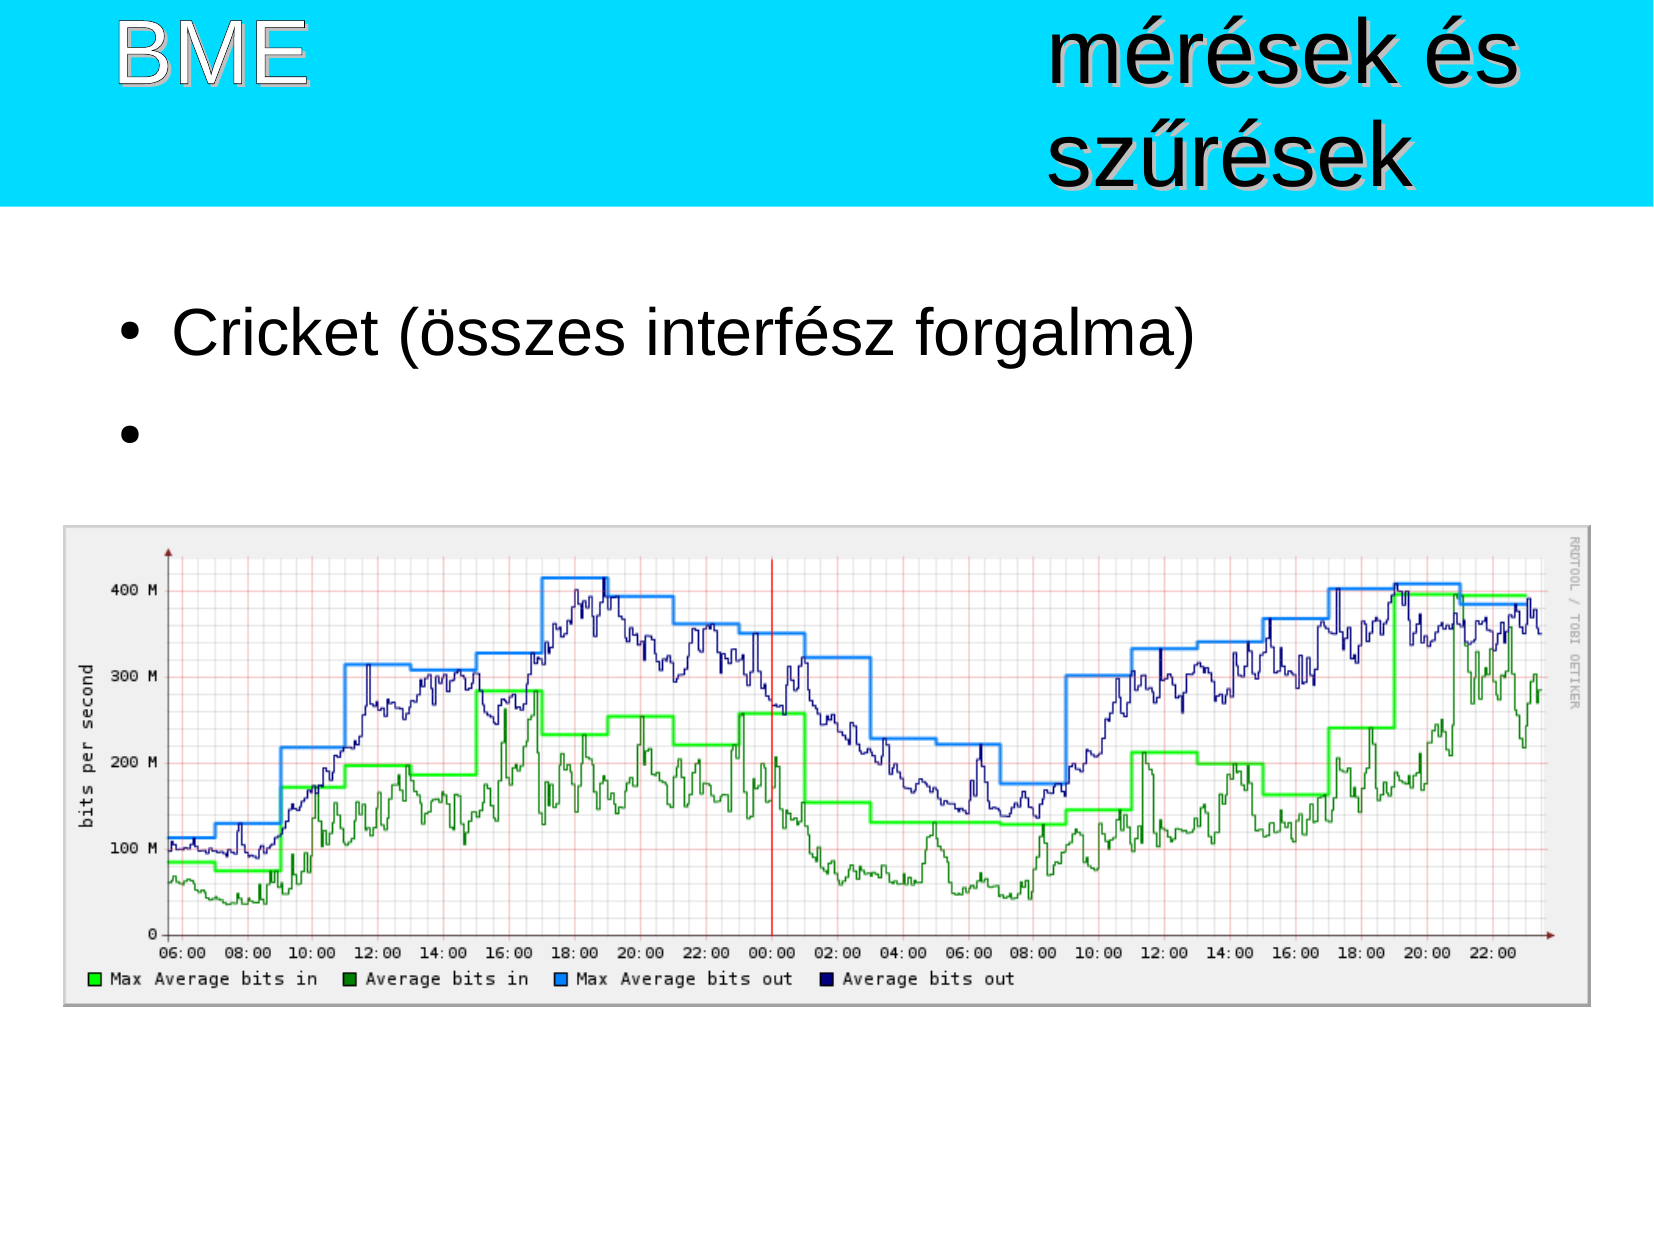

BME	mérések és 				szűrések
# Cricket (összes interfész forgalma)